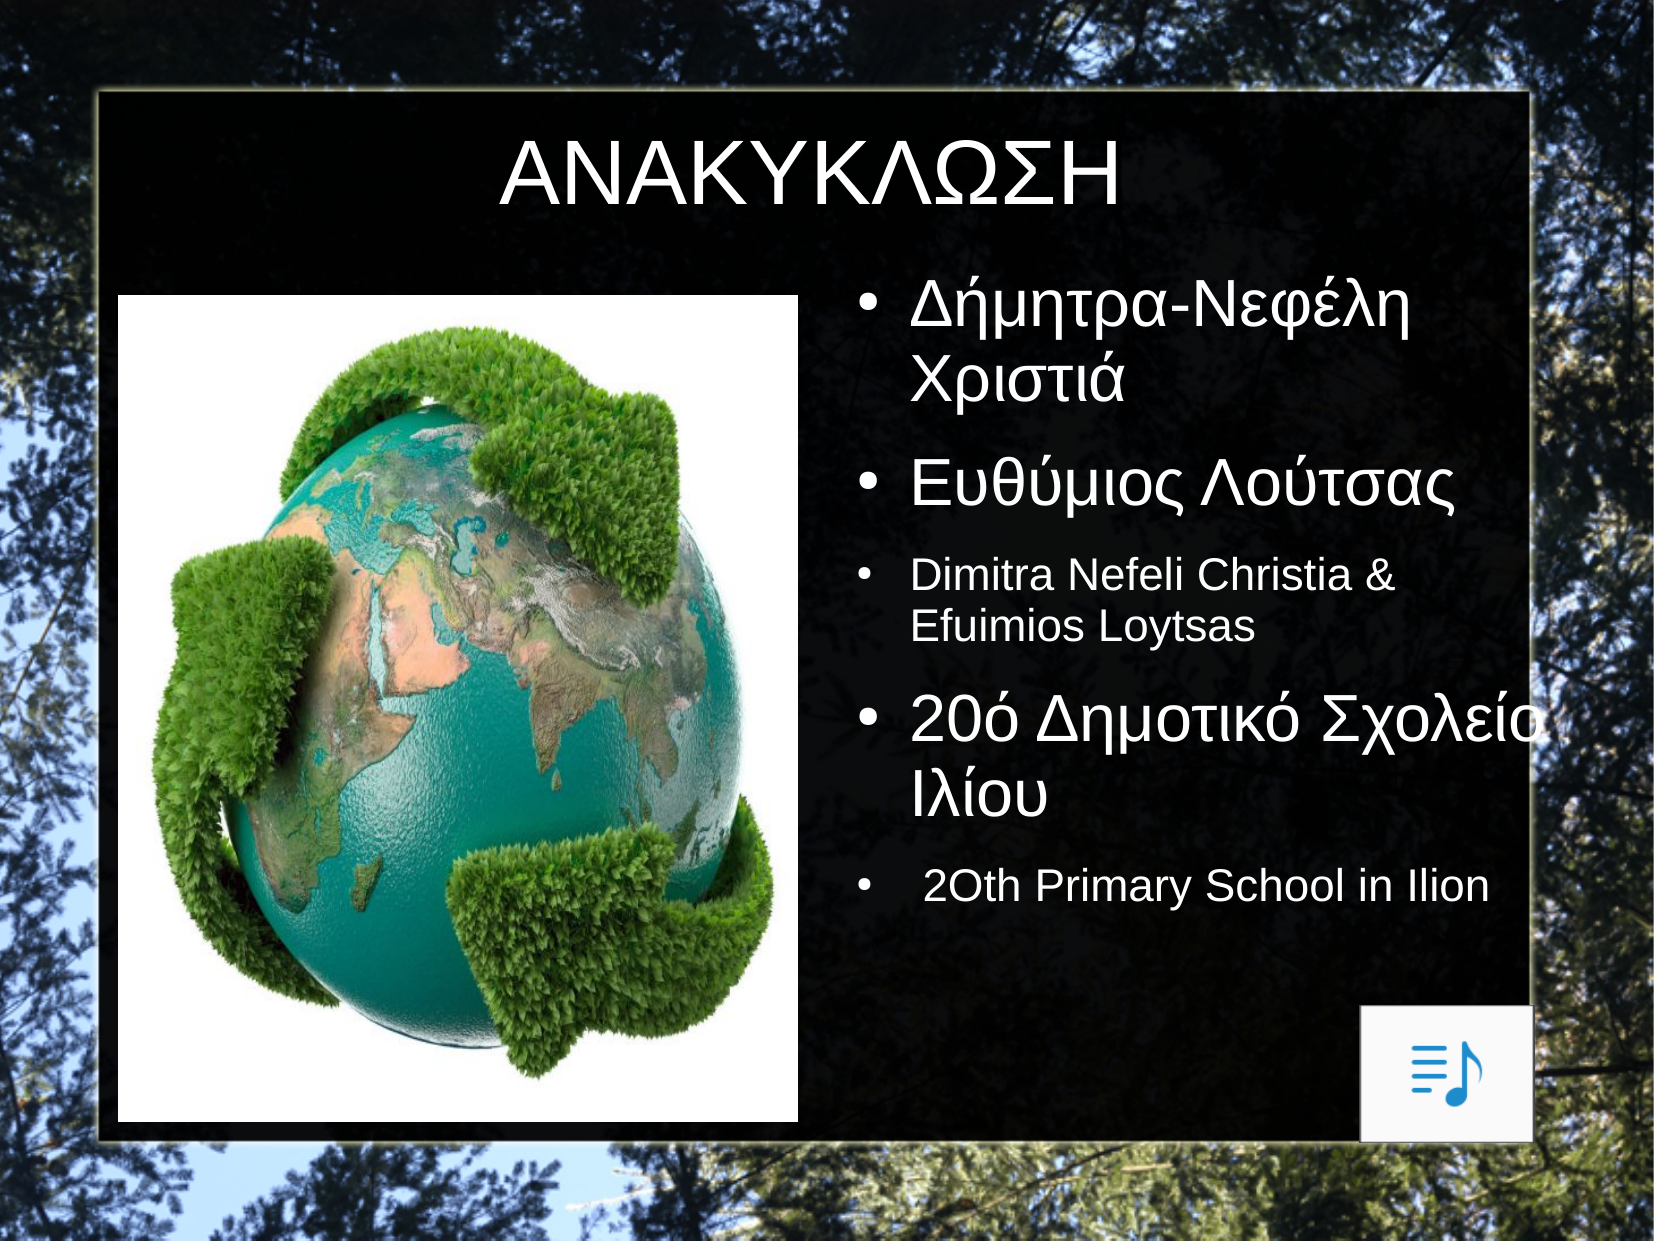

# ΑΝΑΚΥΚΛΩΣΗ
Δήμητρα-Νεφέλη Χριστιά
Ευθύμιος Λούτσας
Dimitra Nefeli Christia & Efuimios Loytsas
20ό Δημοτικό Σχολείο Ιλίου
 2Oth Primary School in Ilion